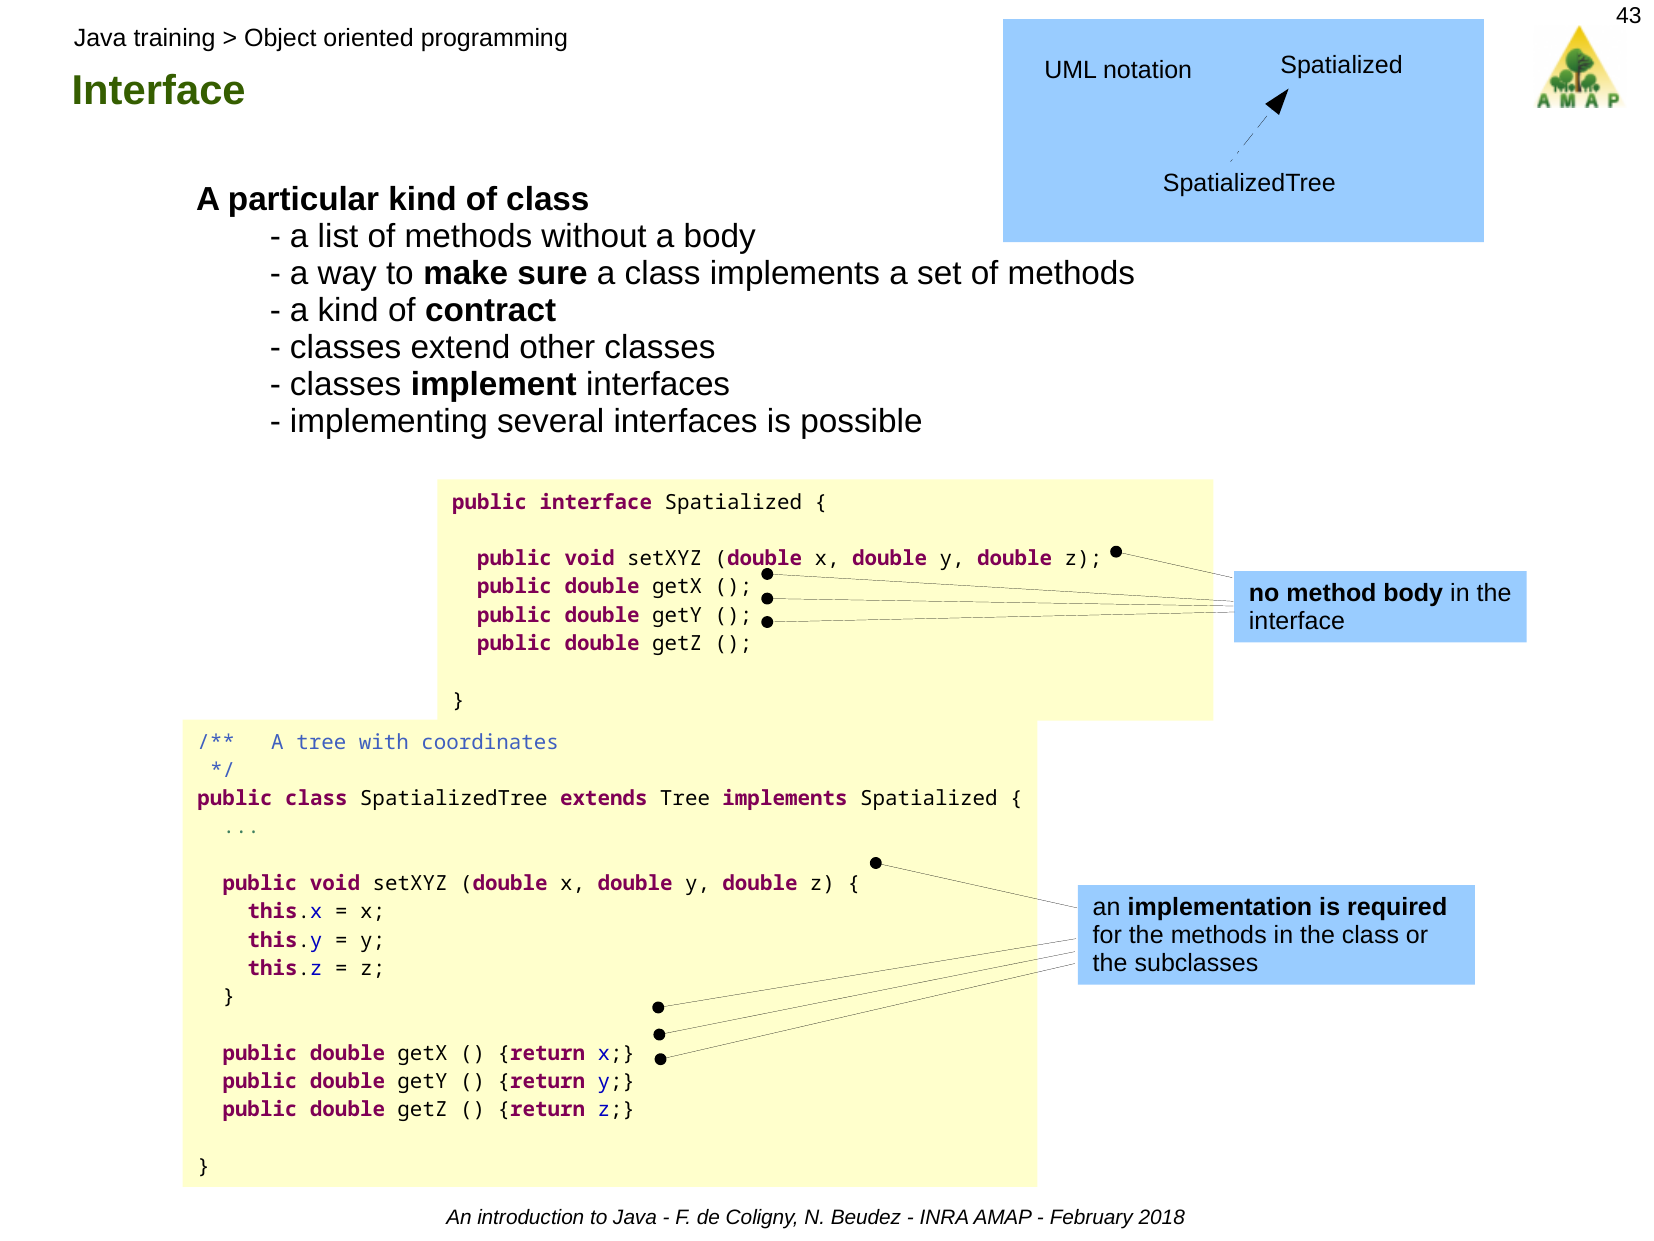

43
Java training > Object oriented programming
Spatialized
UML notation
Interface
SpatializedTree
A particular kind of class
	- a list of methods without a body
	- a way to make sure a class implements a set of methods
	- a kind of contract
	- classes extend other classes
	- classes implement interfaces
	- implementing several interfaces is possible
public interface Spatialized {
 public void setXYZ (double x, double y, double z);
 public double getX ();
 public double getY ();
 public double getZ ();
}
no method body in the interface
/**	A tree with coordinates
 */
public class SpatializedTree extends Tree implements Spatialized {
 ...
 public void setXYZ (double x, double y, double z) {
 this.x = x;
 this.y = y;
 this.z = z;
 }
 public double getX () {return x;}
 public double getY () {return y;}
 public double getZ () {return z;}
}
an implementation is required for the methods in the class or the subclasses